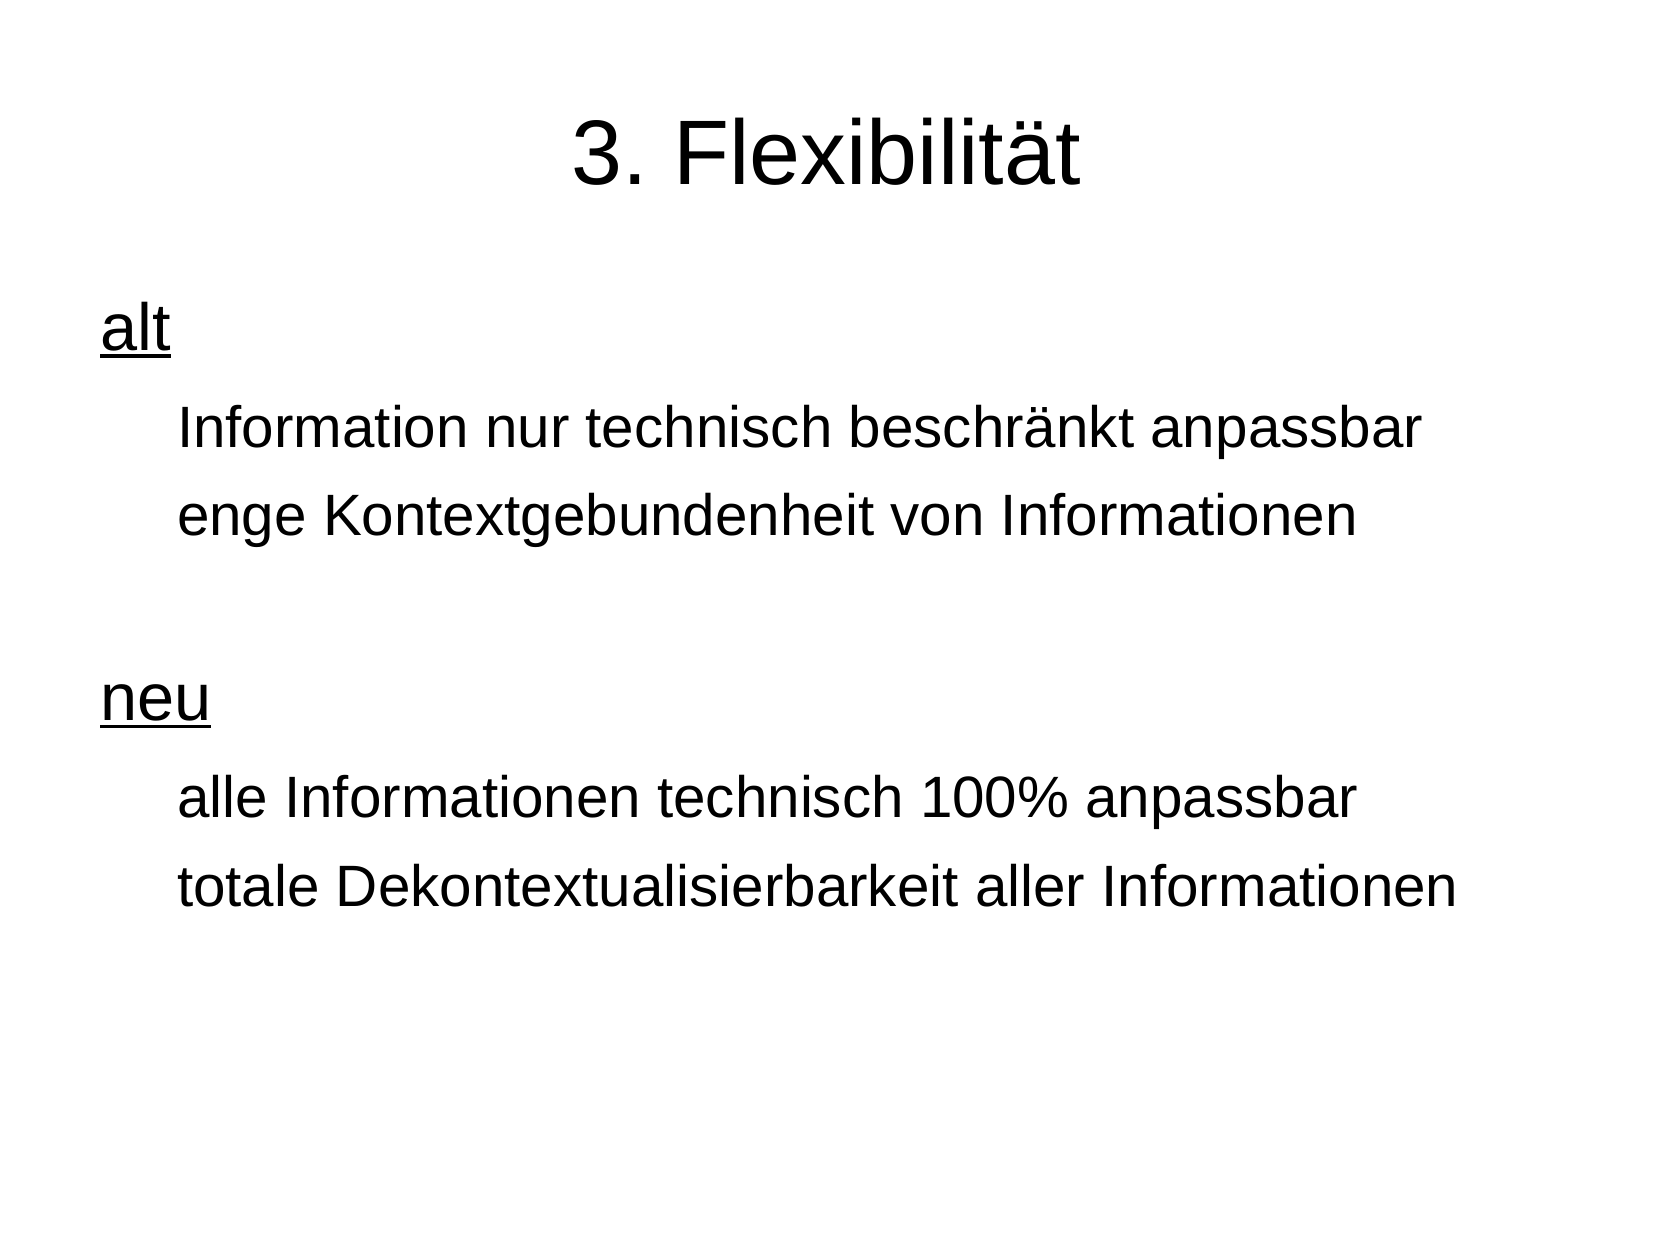

# 3. Flexibilität
alt
Information nur technisch beschränkt anpassbar
enge Kontextgebundenheit von Informationen
neu
alle Informationen technisch 100% anpassbar
totale Dekontextualisierbarkeit aller Informationen